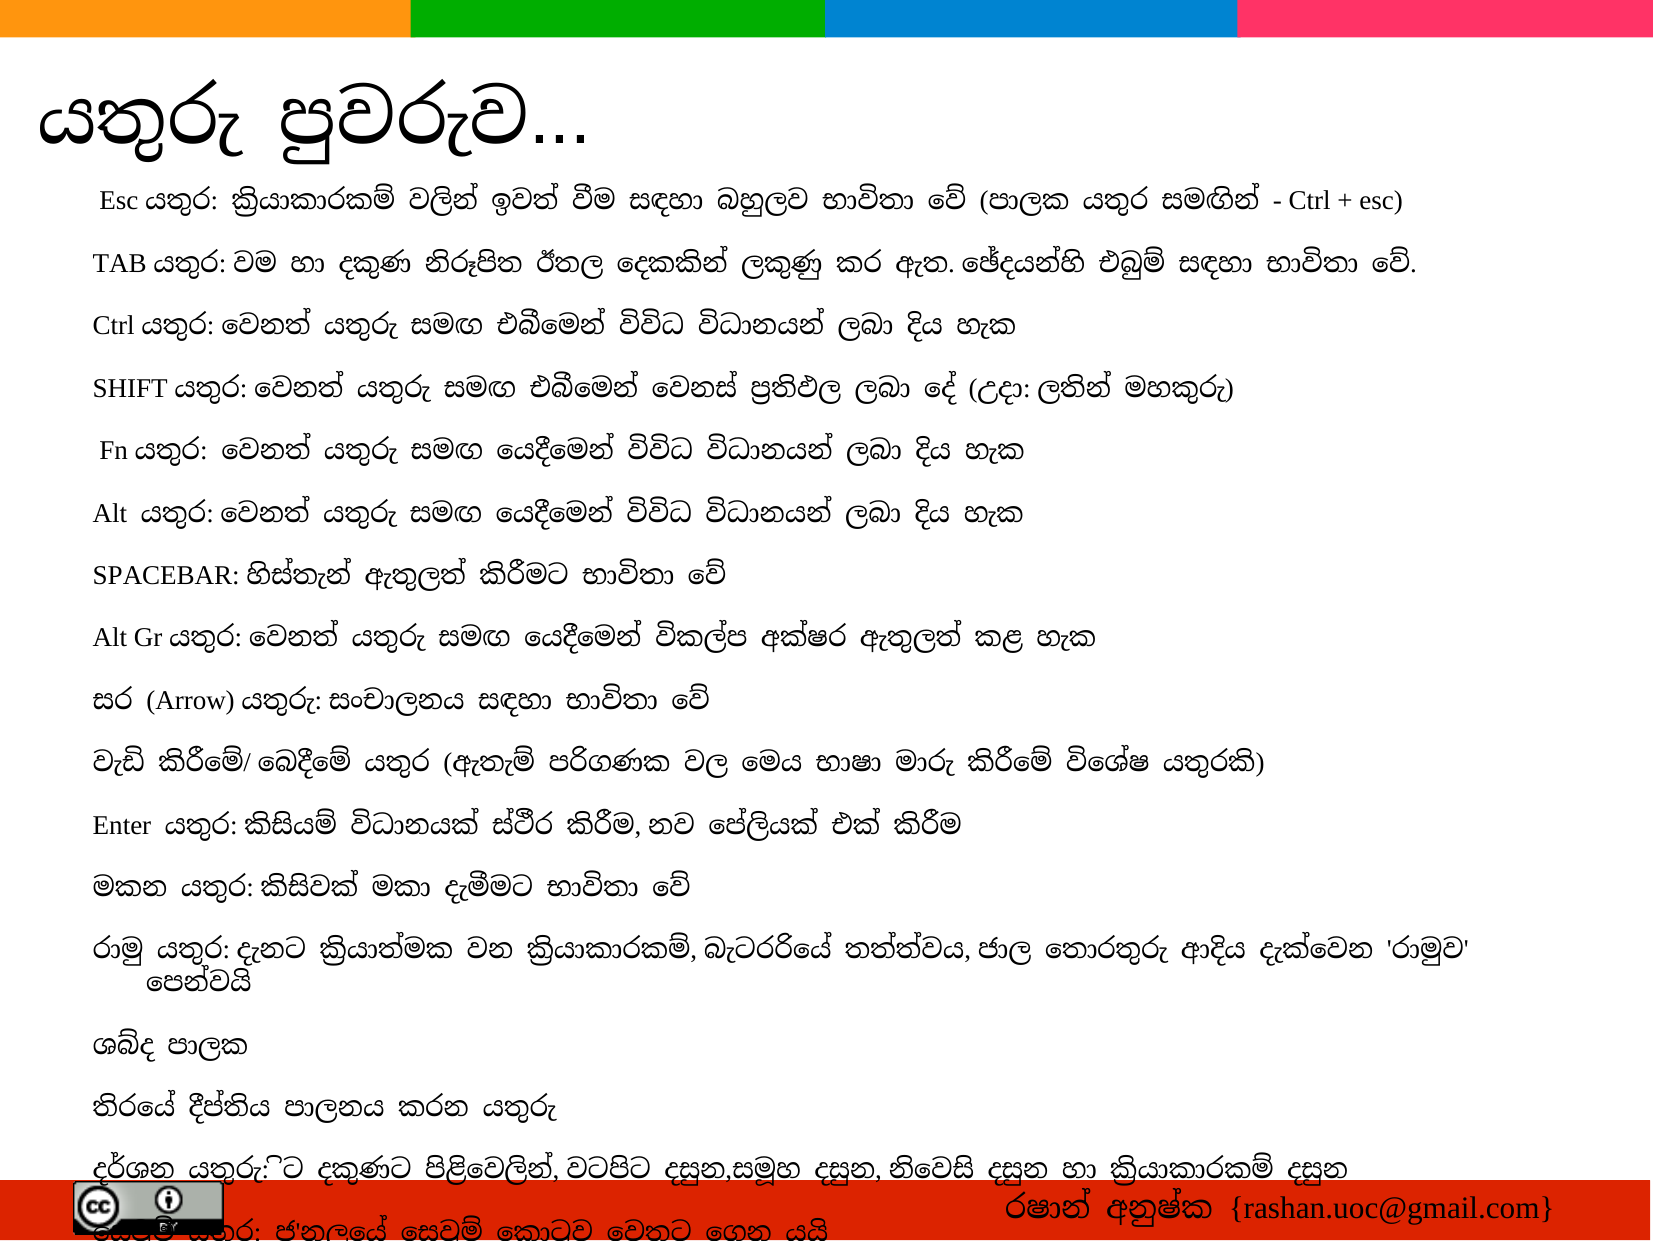

# යතුරු පුවරුව...
 Esc යතුර: ක්‍රියාකාරකම් වලින් ඉවත් වීම සඳහා බහුලව භාවිතා වේ (පාලක යතුර සමඟින් - Ctrl + esc)
TAB යතුර: වම හා දකුණ නිරූපිත ඊතල දෙකකින් ලකුණු කර ඇත. ඡේදයන්හි එබුම් සඳහා භාවිතා වේ.
Ctrl යතුර: වෙනත් යතුරු සමඟ එබීමෙන් විවිධ විධානයන් ලබා දිය හැක
SHIFT යතුර: වෙනත් යතුරු සමඟ එබීමෙන් වෙනස් ප්‍රතිඵල ලබා දේ (උදා: ලතින් මහකුරු)
 Fn යතුර: වෙනත් යතුරු සමඟ යෙදීමෙන් විවිධ විධානයන් ලබා දිය හැක
Alt යතුර: වෙනත් යතුරු සමඟ යෙදීමෙන් විවිධ විධානයන් ලබා දිය හැක
SPACEBAR: හිස්තැන් ඇතුලත් කිරීමට භාවිතා වේ
Alt Gr යතුර: වෙනත් යතුරු සමඟ යෙදීමෙන් විකල්ප අක්ෂර ඇතුලත් කළ හැක
සර (Arrow) යතුරු: සංචාලනය සඳහා භාවිතා වේ
වැඩි කිරීමේ/ බෙදීමේ යතුර (ඇතැම් පරිගණක වල මෙය භාෂා මාරු කිරීමේ විශේෂ යතුරකි)
Enter යතුර: කිසියම් විධානයක් ස්ථීර කිරීම, නව පේලියක් එක් කිරීම
මකන යතුර: කිසිවක් මකා දැමීමට භාවිතා වේ
රාමු යතුර: දැනට ක්‍රියාත්මක වන ක්‍රියාකාරකම්, බැටරරියේ තත්ත්වය, ජාල තොරතුරු ආදිය දැක්වෙන 'රාමුව' පෙන්වයි
ශබ්ද පාලක
තිරයේ දීප්තිය පාලනය කරන යතුරු
දර්ශන යතුරු: ිට දකුණට පිළිවෙලින්, වටපිට දසුන,සමූහ දසුන, නිවෙසි දසුන හා ක්‍රියාකාරකම් දසුන
සෙවුම් යතුර: ජ'නලයේ සෙවුම් කොටුව වෙතට ගෙන යයි